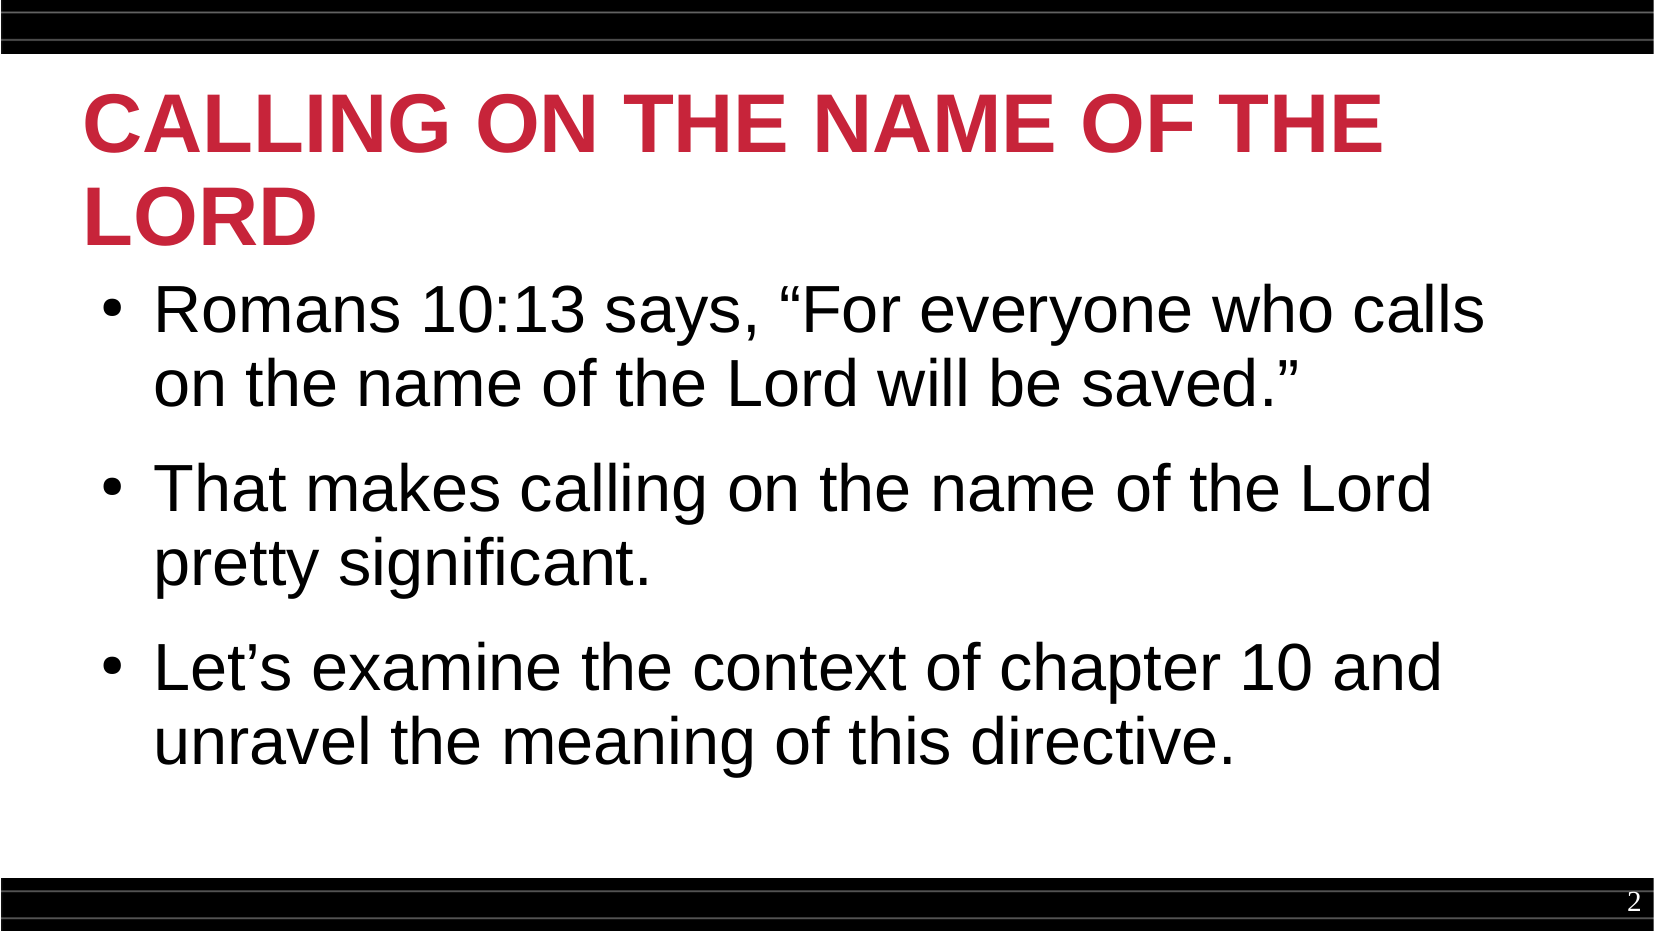

# CALLING ON THE NAME OF THE LORD
Romans 10:13 says, “For everyone who calls on the name of the Lord will be saved.”
That makes calling on the name of the Lord pretty significant.
Let’s examine the context of chapter 10 and unravel the meaning of this directive.